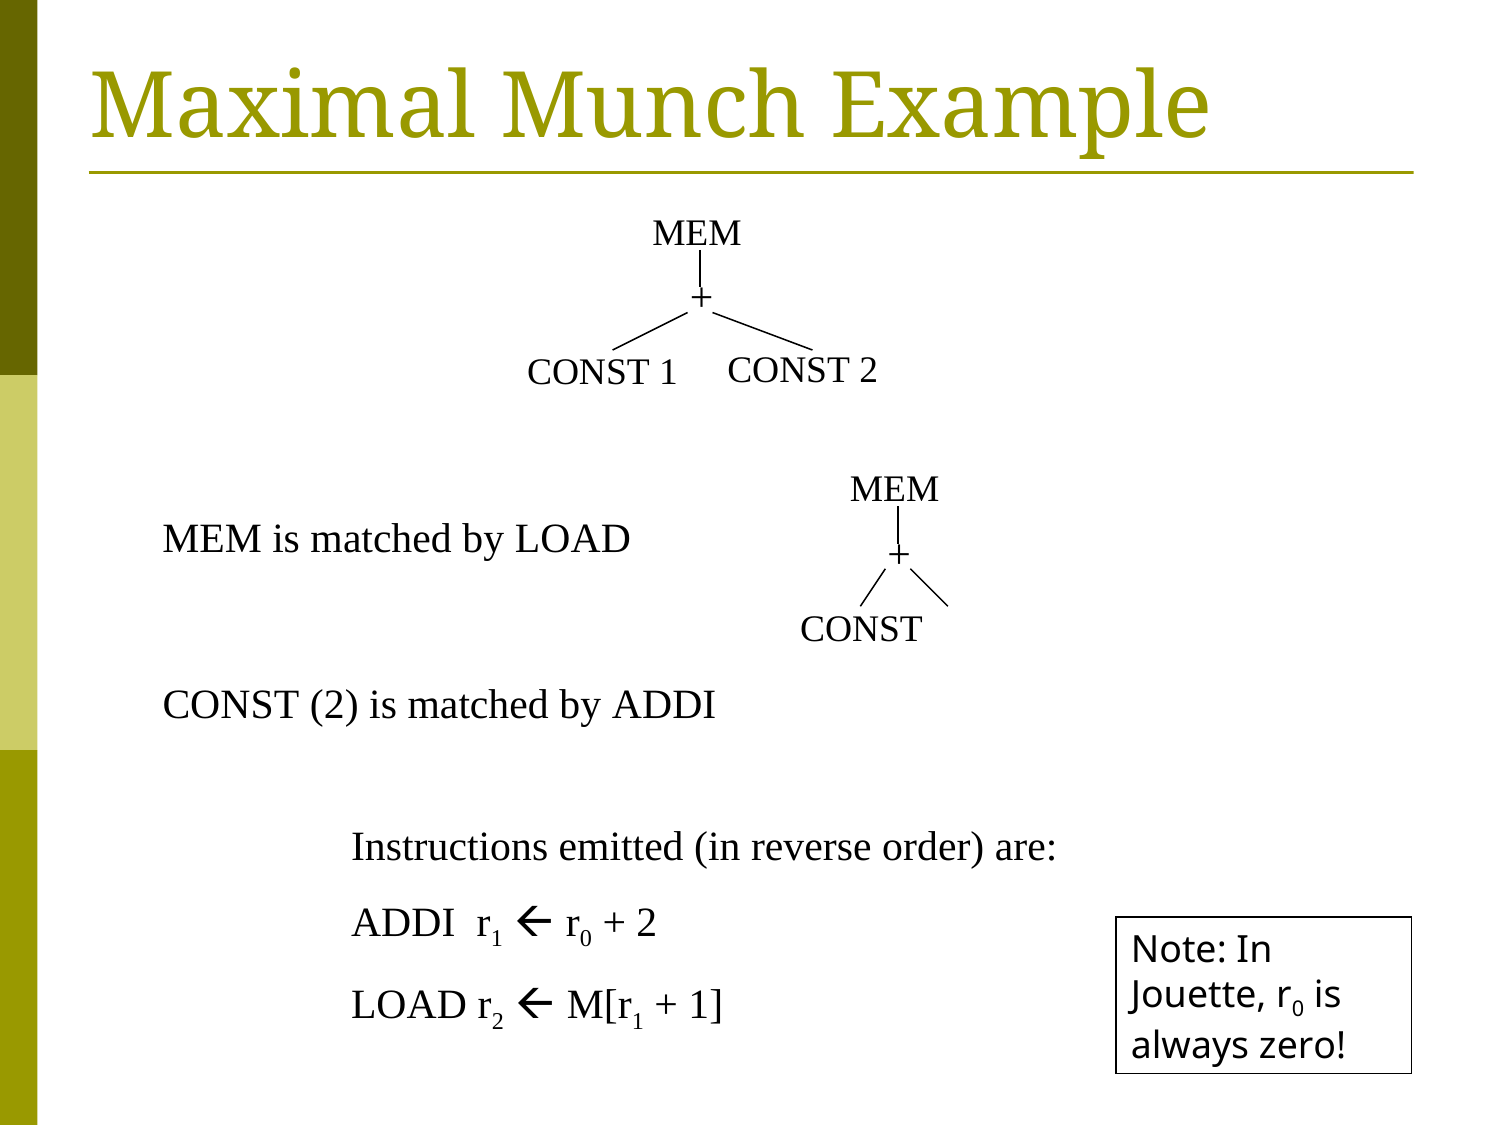

# Maximal Munch Example
MEM
+
CONST 2
CONST 1
MEM
+
CONST
MEM is matched by LOAD
CONST (2) is matched by ADDI
Instructions emitted (in reverse order) are:
ADDI r1  r0 + 2
LOAD r2  M[r1 + 1]
Note: In Jouette, r0 is always zero!